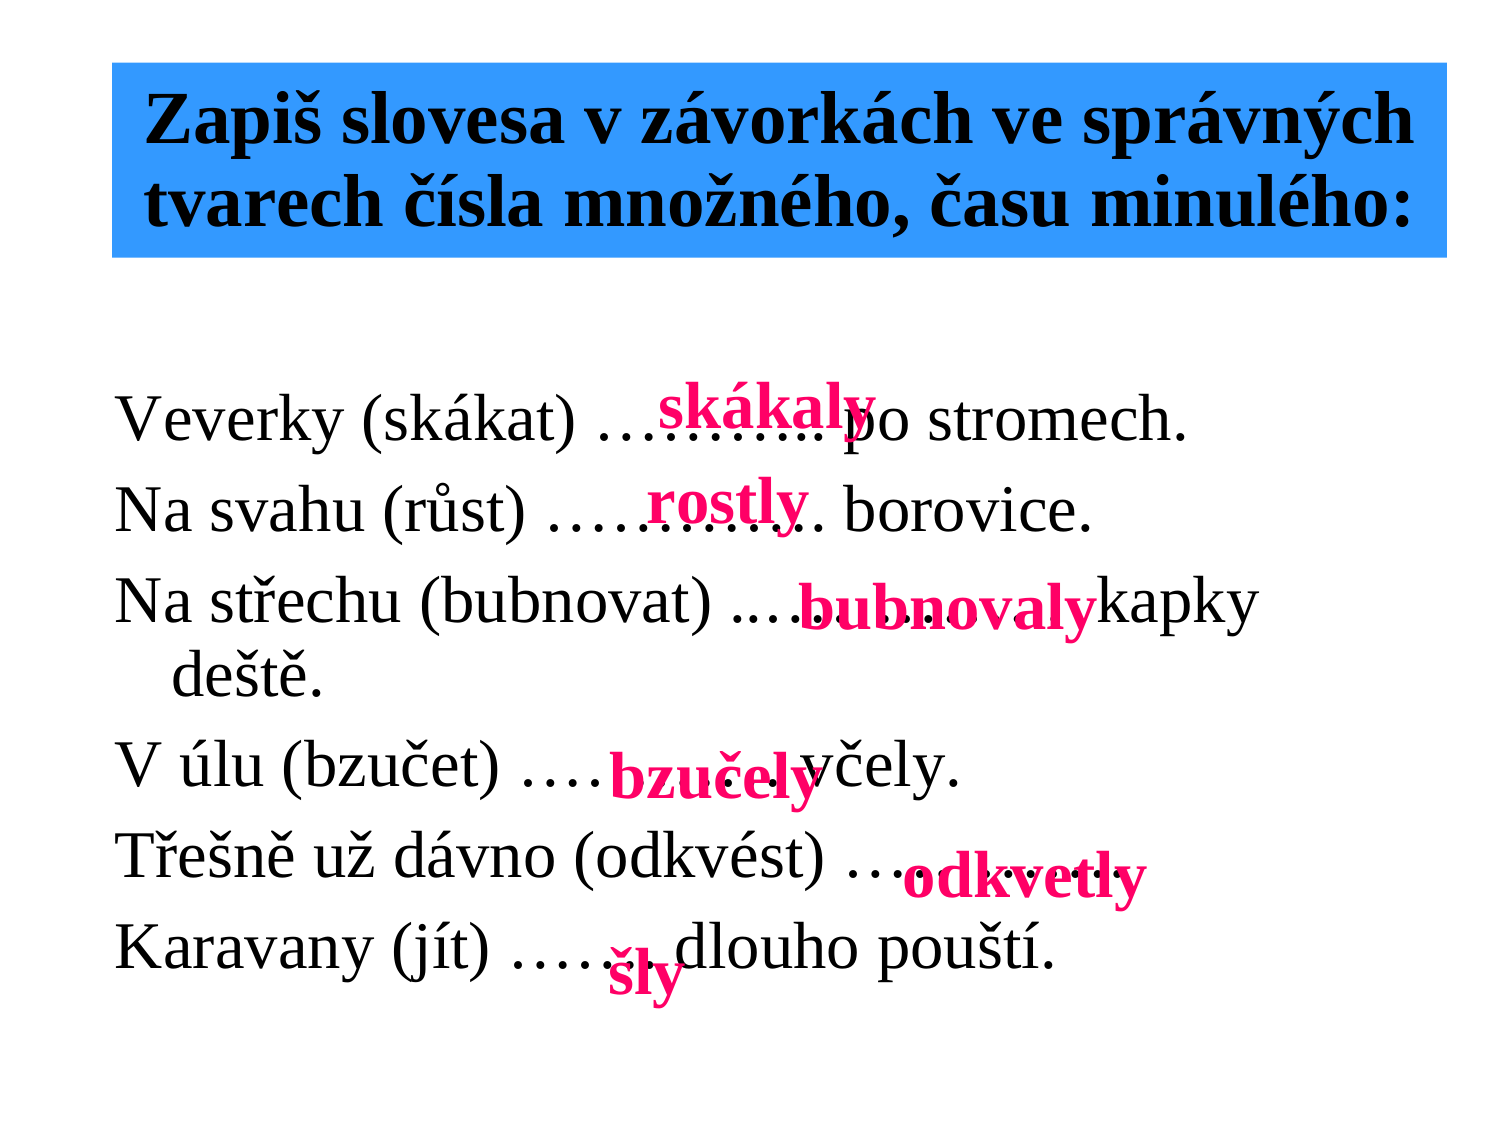

Zapiš slovesa v závorkách ve správných tvarech čísla množného, času minulého:
skákaly
# Veverky (skákat) ……….. po stromech.
Na svahu (růst) …………. borovice.
Na střechu (bubnovat) ..………….. kapky deště.
V úlu (bzučet) ………… včely.
Třešně už dávno (odkvést) ………….
Karavany (jít) ……. dlouho pouští.
rostly
 bubnovaly
bzučely
odkvetly
šly